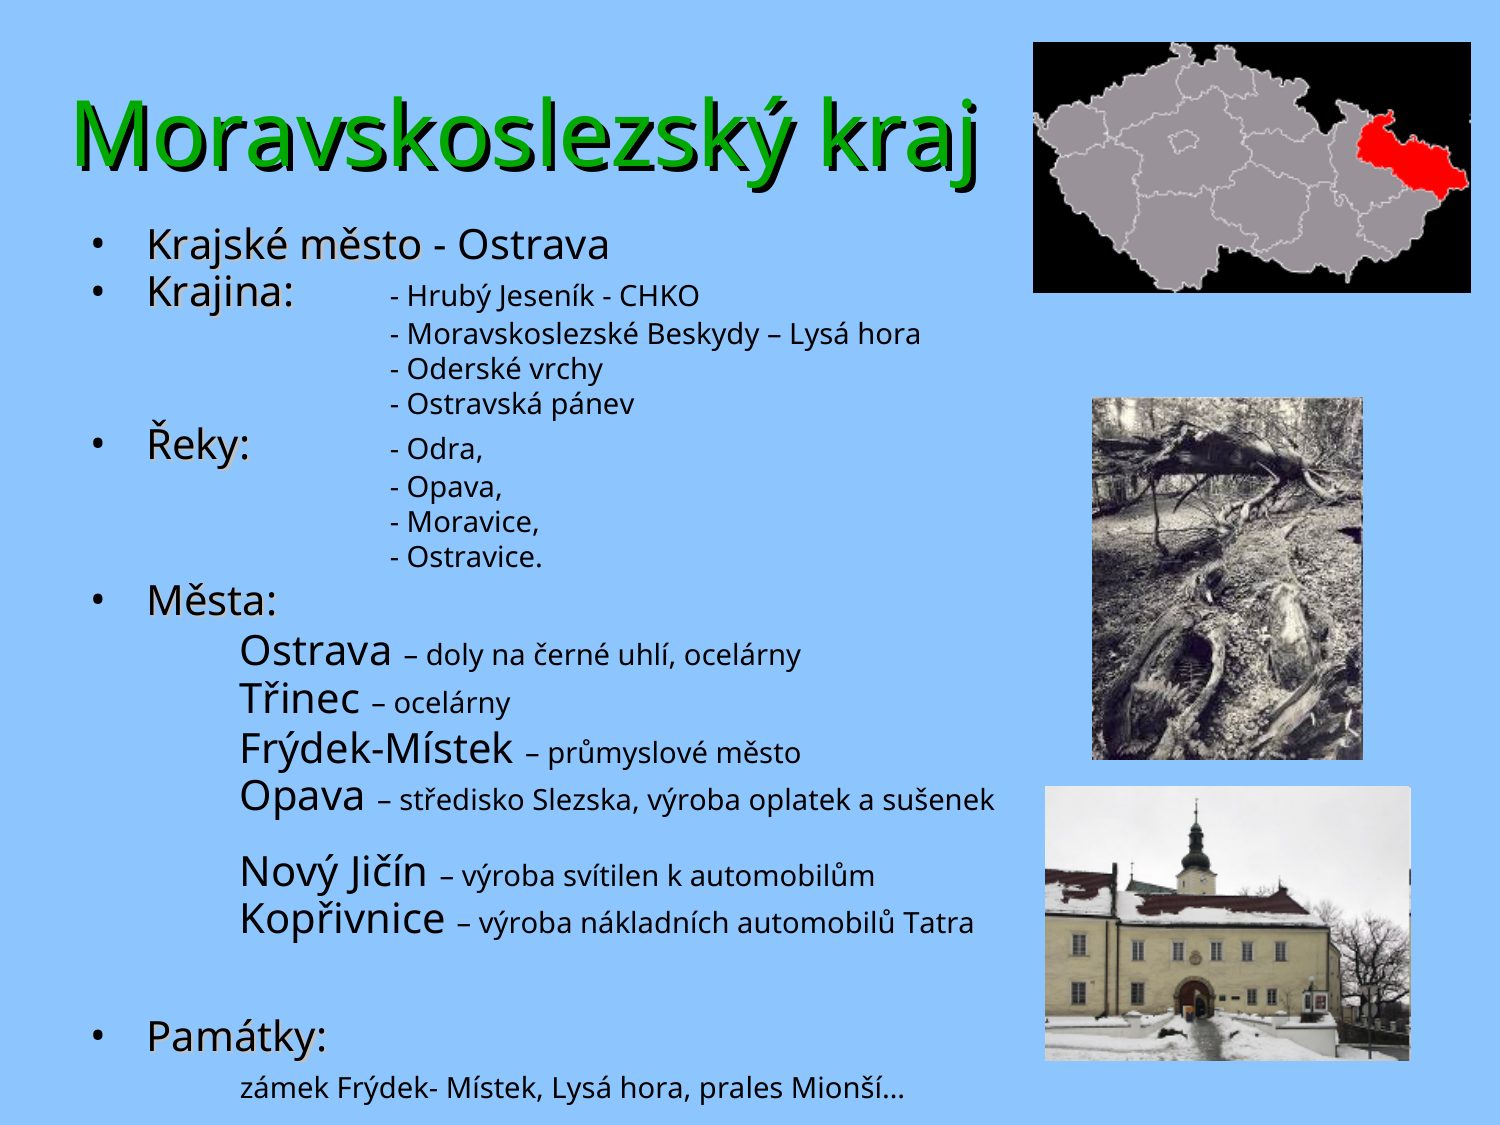

# Moravskoslezský kraj
Krajské město - Ostrava
Krajina:	- Hrubý Jeseník - CHKO
			- Moravskoslezské Beskydy – Lysá hora
			- Oderské vrchy
			- Ostravská pánev
Řeky:	- Odra,
			- Opava,
			- Moravice,
			- Ostravice.
Města:
		Ostrava – doly na černé uhlí, ocelárny
		Třinec – ocelárny
		Frýdek-Místek – průmyslové město
		Opava – středisko Slezska, výroba oplatek a sušenek
		Nový Jičín – výroba svítilen k automobilům
		Kopřivnice – výroba nákladních automobilů Tatra
Památky:
		zámek Frýdek- Místek, Lysá hora, prales Mionší…